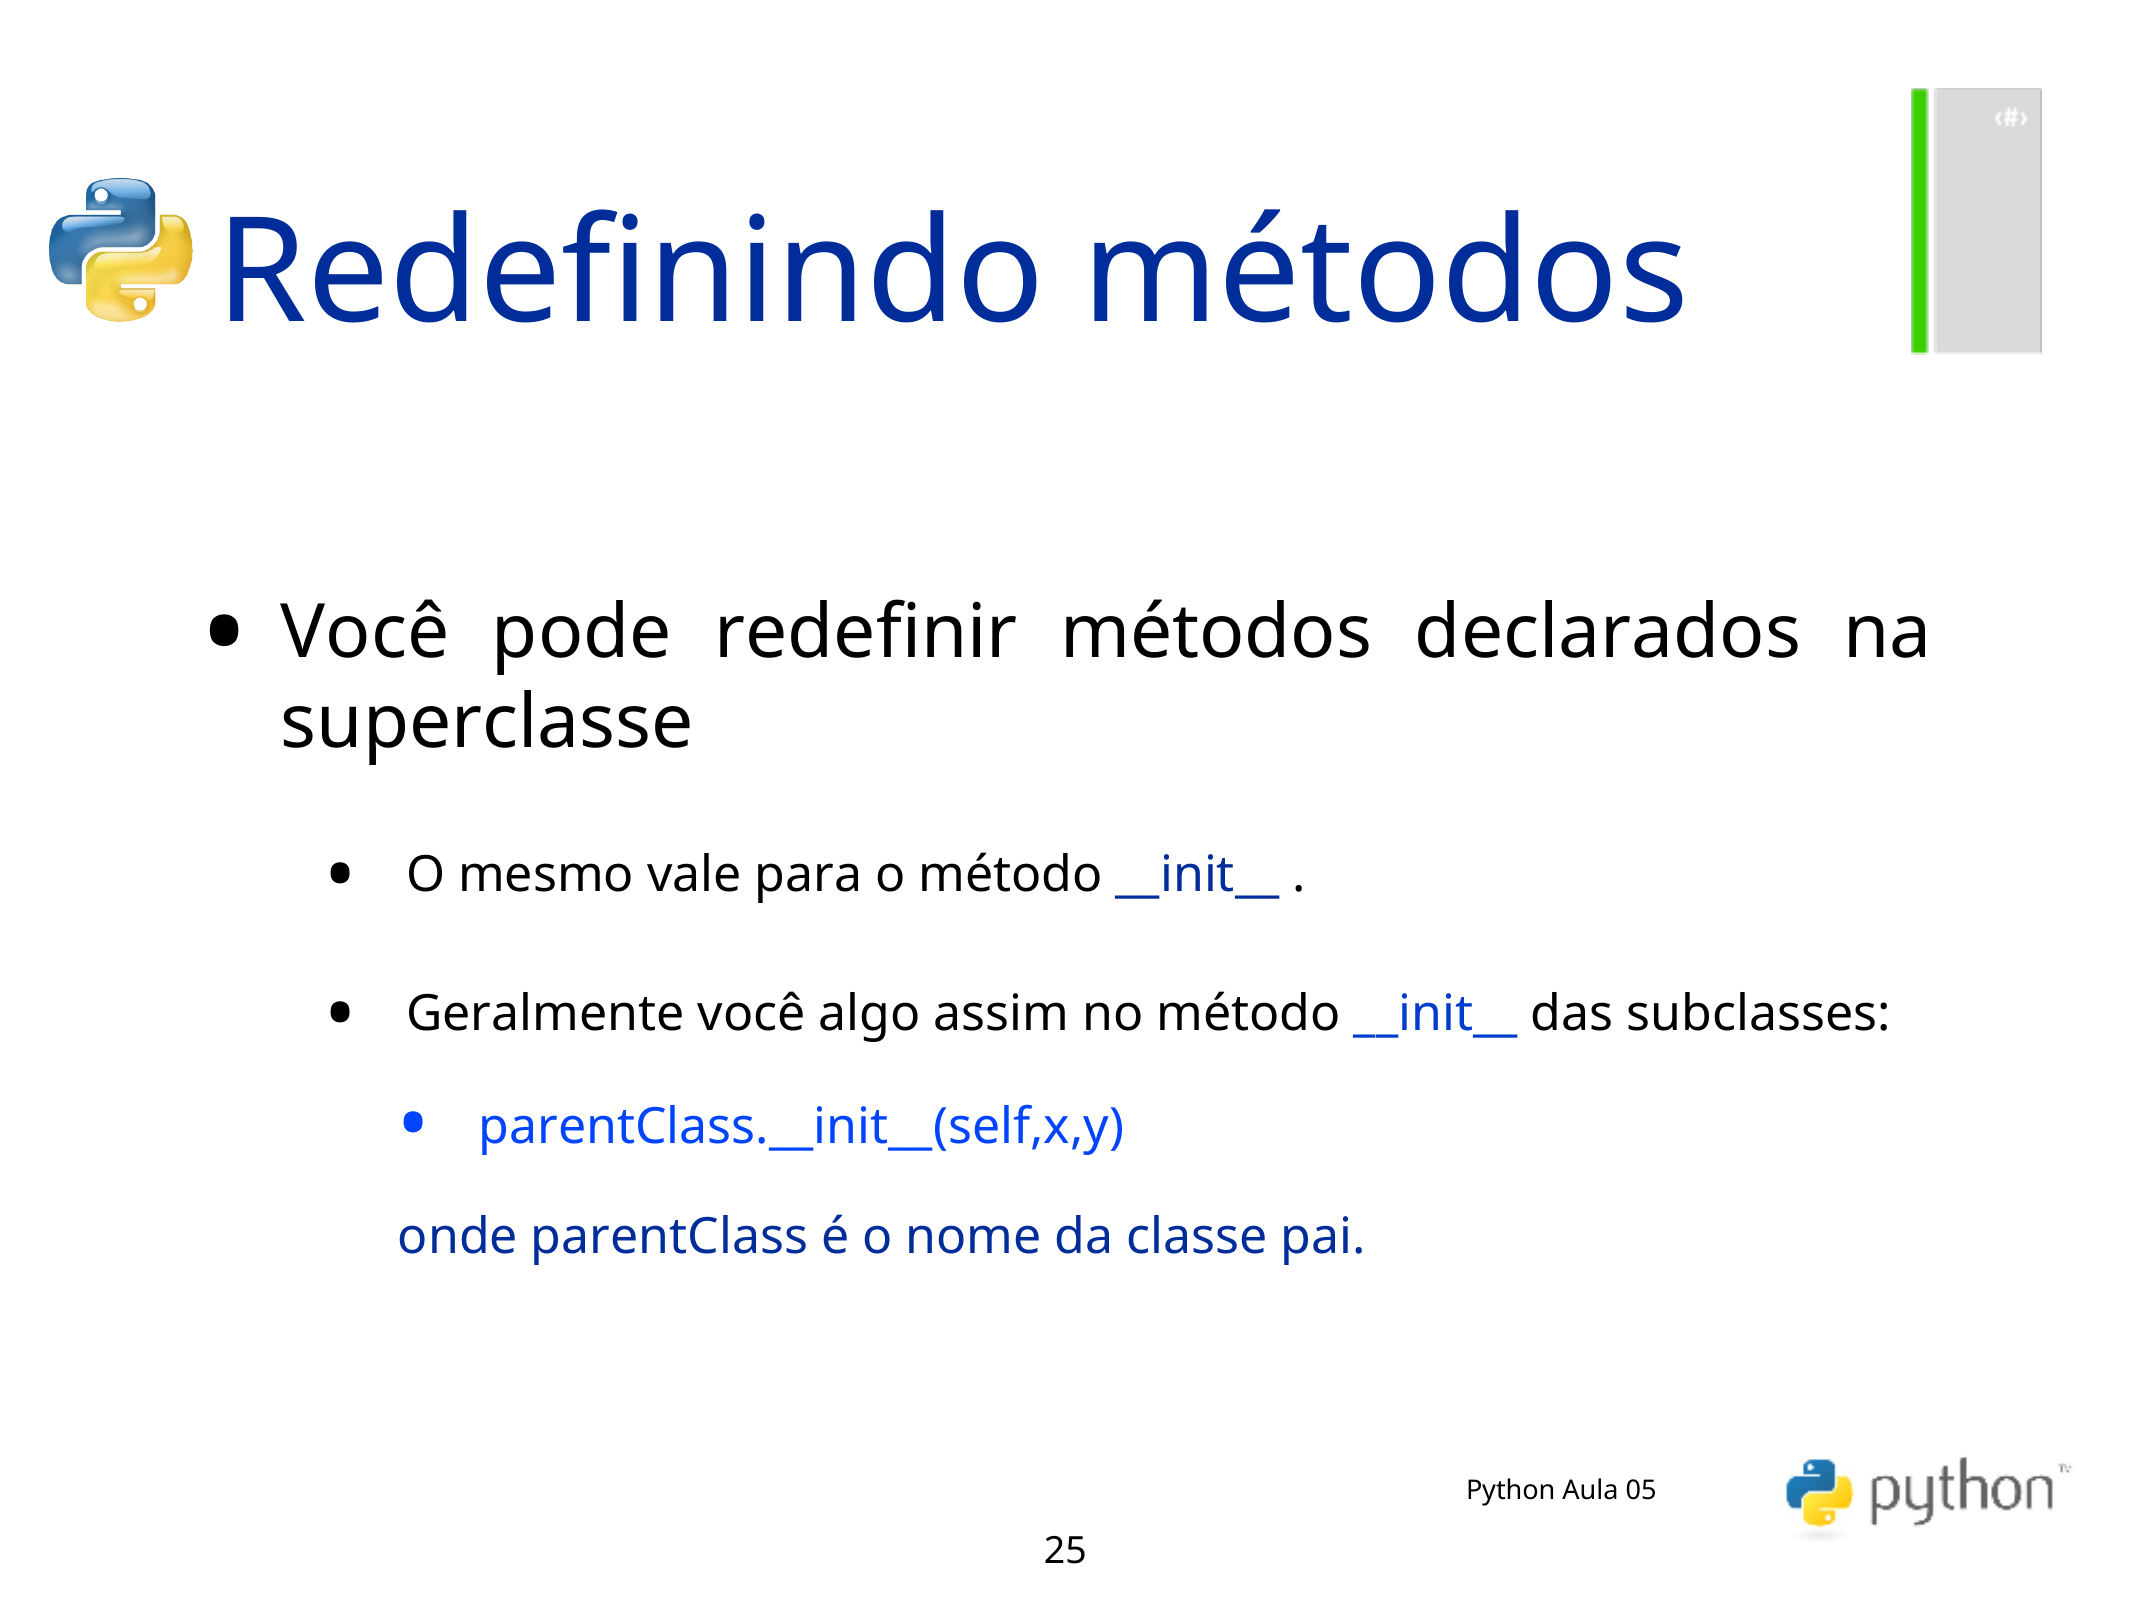

# Redefinindo métodos
Você pode redefinir métodos declarados na superclasse
O mesmo vale para o método __init__ .
Geralmente você algo assim no método __init__ das subclasses:
parentClass.__init__(self,x,y)
onde parentClass é o nome da classe pai.
Python Aula 05